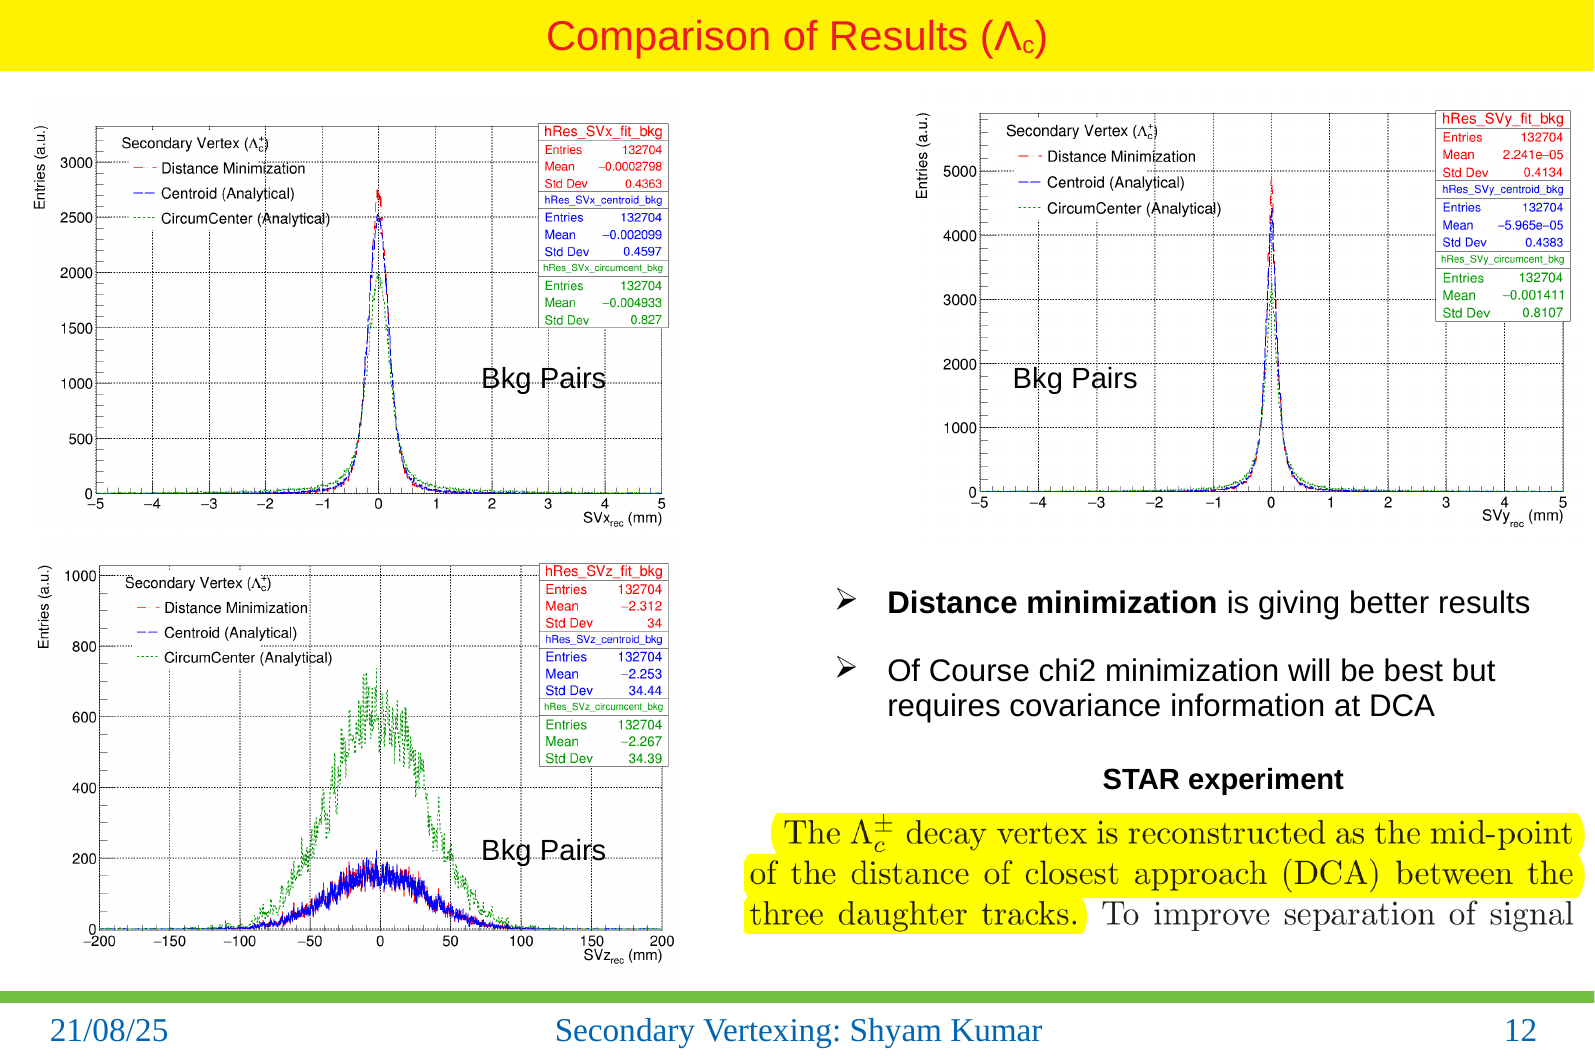

# Comparison of Results (Λc)
Bkg Pairs
Bkg Pairs
Distance minimization is giving better results
Of Course chi2 minimization will be best but requires covariance information at DCA
STAR experiment
Bkg Pairs
21/08/25
Secondary Vertexing: Shyam Kumar
12